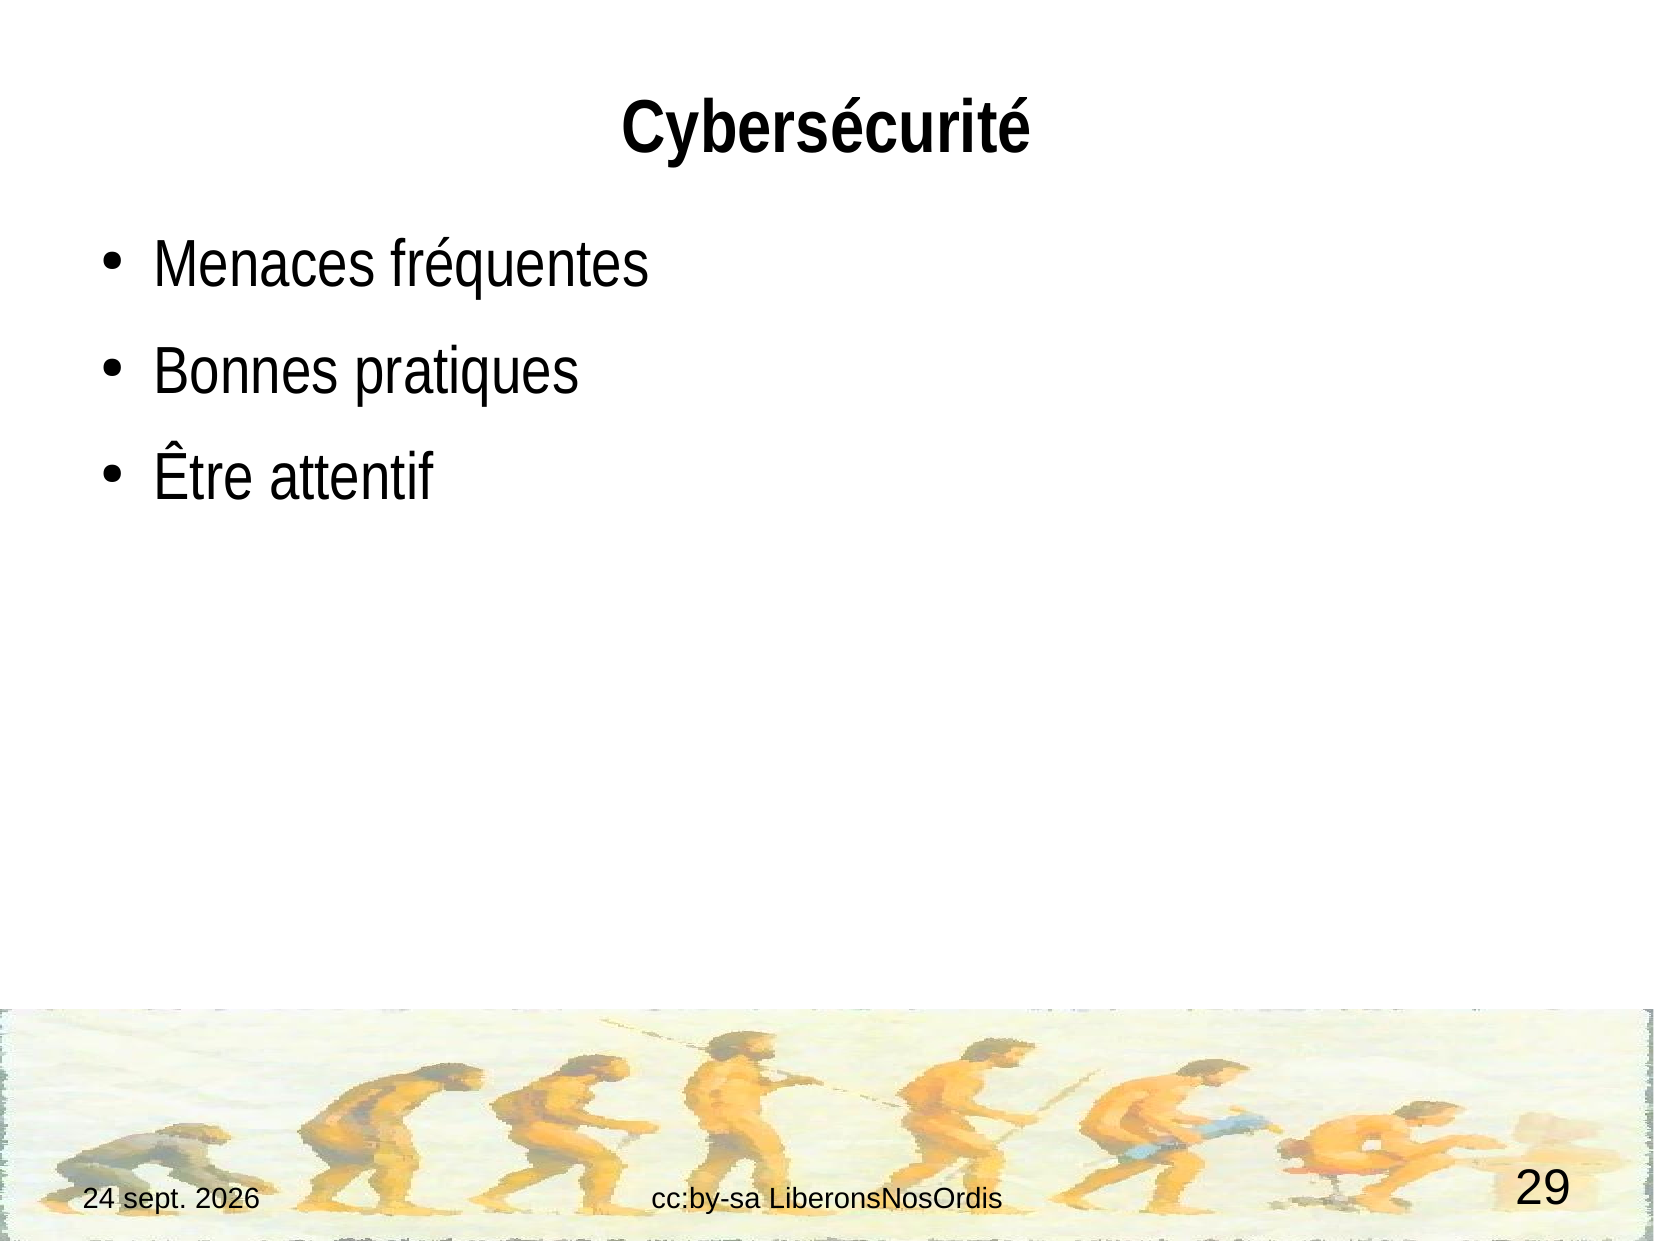

# Cybersécurité
Menaces fréquentes
Bonnes pratiques
Être attentif
cc:by-sa LiberonsNosOrdis
29